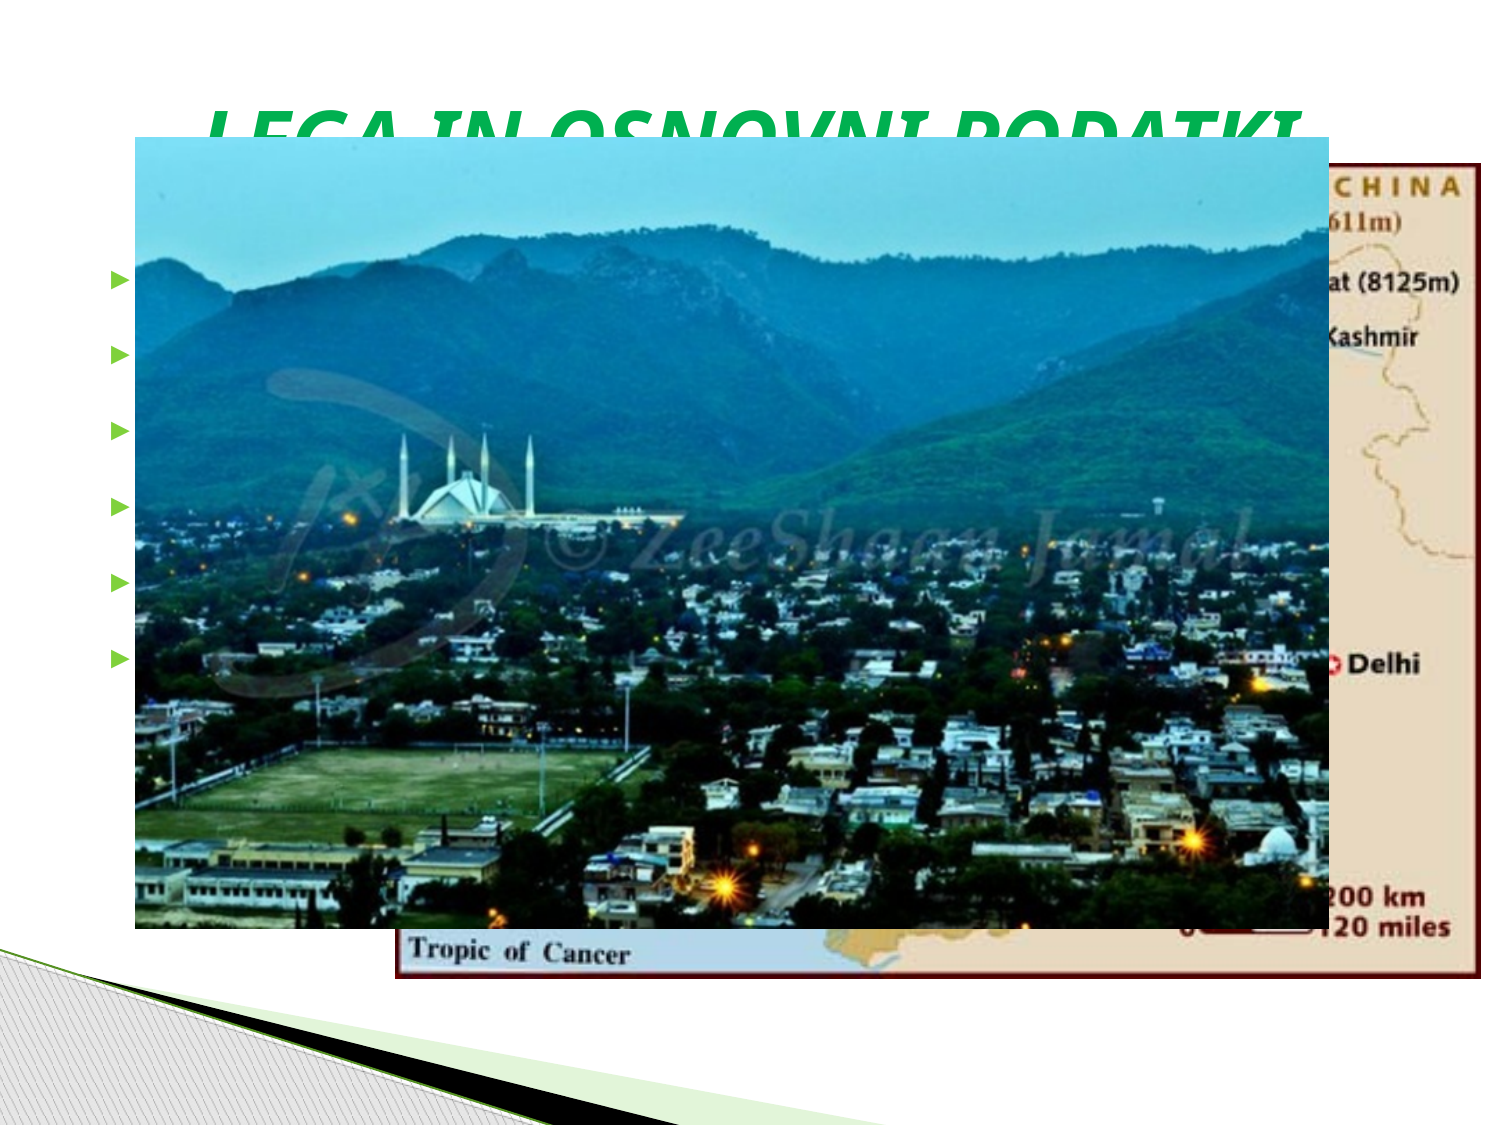

LEGA IN OSNOVNI PODATKI
# v J Aziji
meji na: Kitajsko, Afganistan, Iran in Indijo
na J Arabsko morje
glavno mesto: Islamabad
velikost: 80 000 km²
prebivalstvo: 140 milijonov